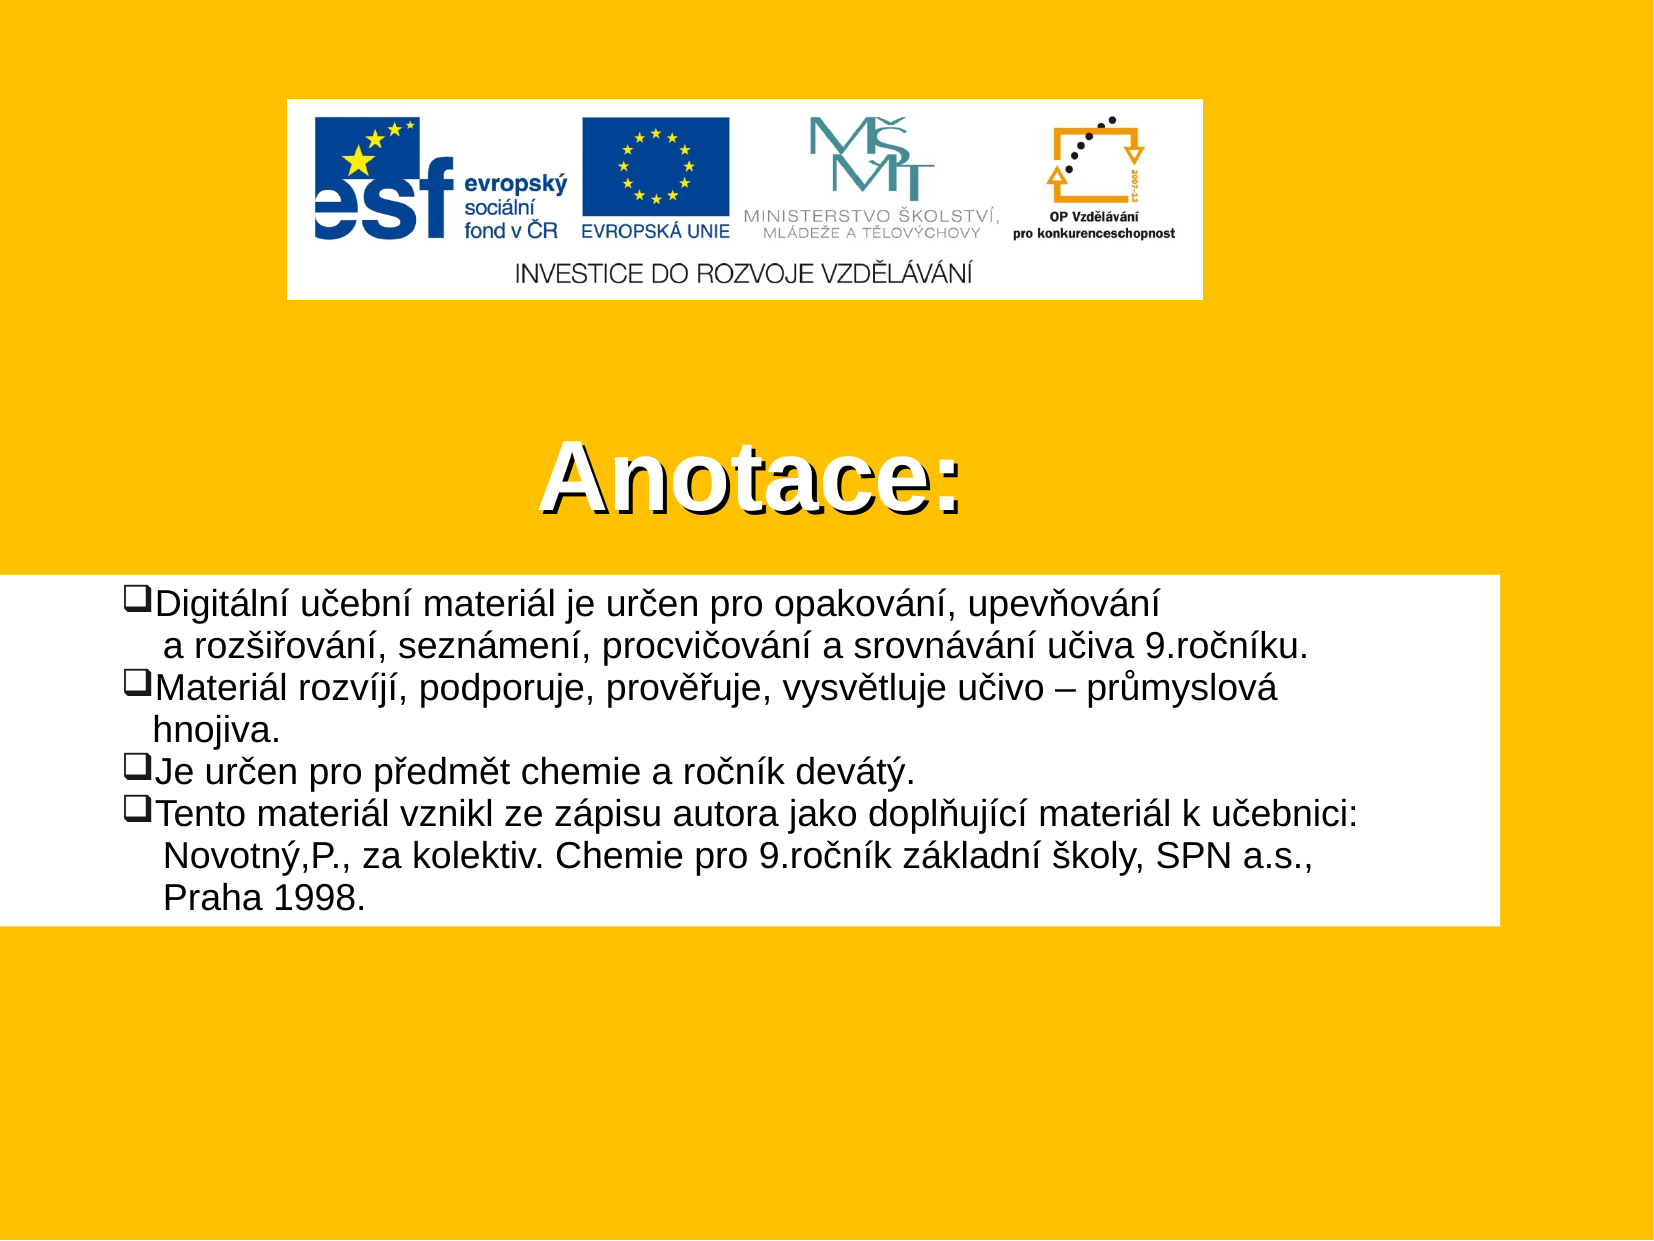

# Anotace:
Digitální učební materiál je určen pro opakování, upevňování a rozšiřování, seznámení, procvičování a srovnávání učiva 9.ročníku.
Materiál rozvíjí, podporuje, prověřuje, vysvětluje učivo – průmyslová hnojiva.
Je určen pro předmět chemie a ročník devátý.
Tento materiál vznikl ze zápisu autora jako doplňující materiál k učebnici: Novotný,P., za kolektiv. Chemie pro 9.ročník základní školy, SPN a.s., Praha 1998.